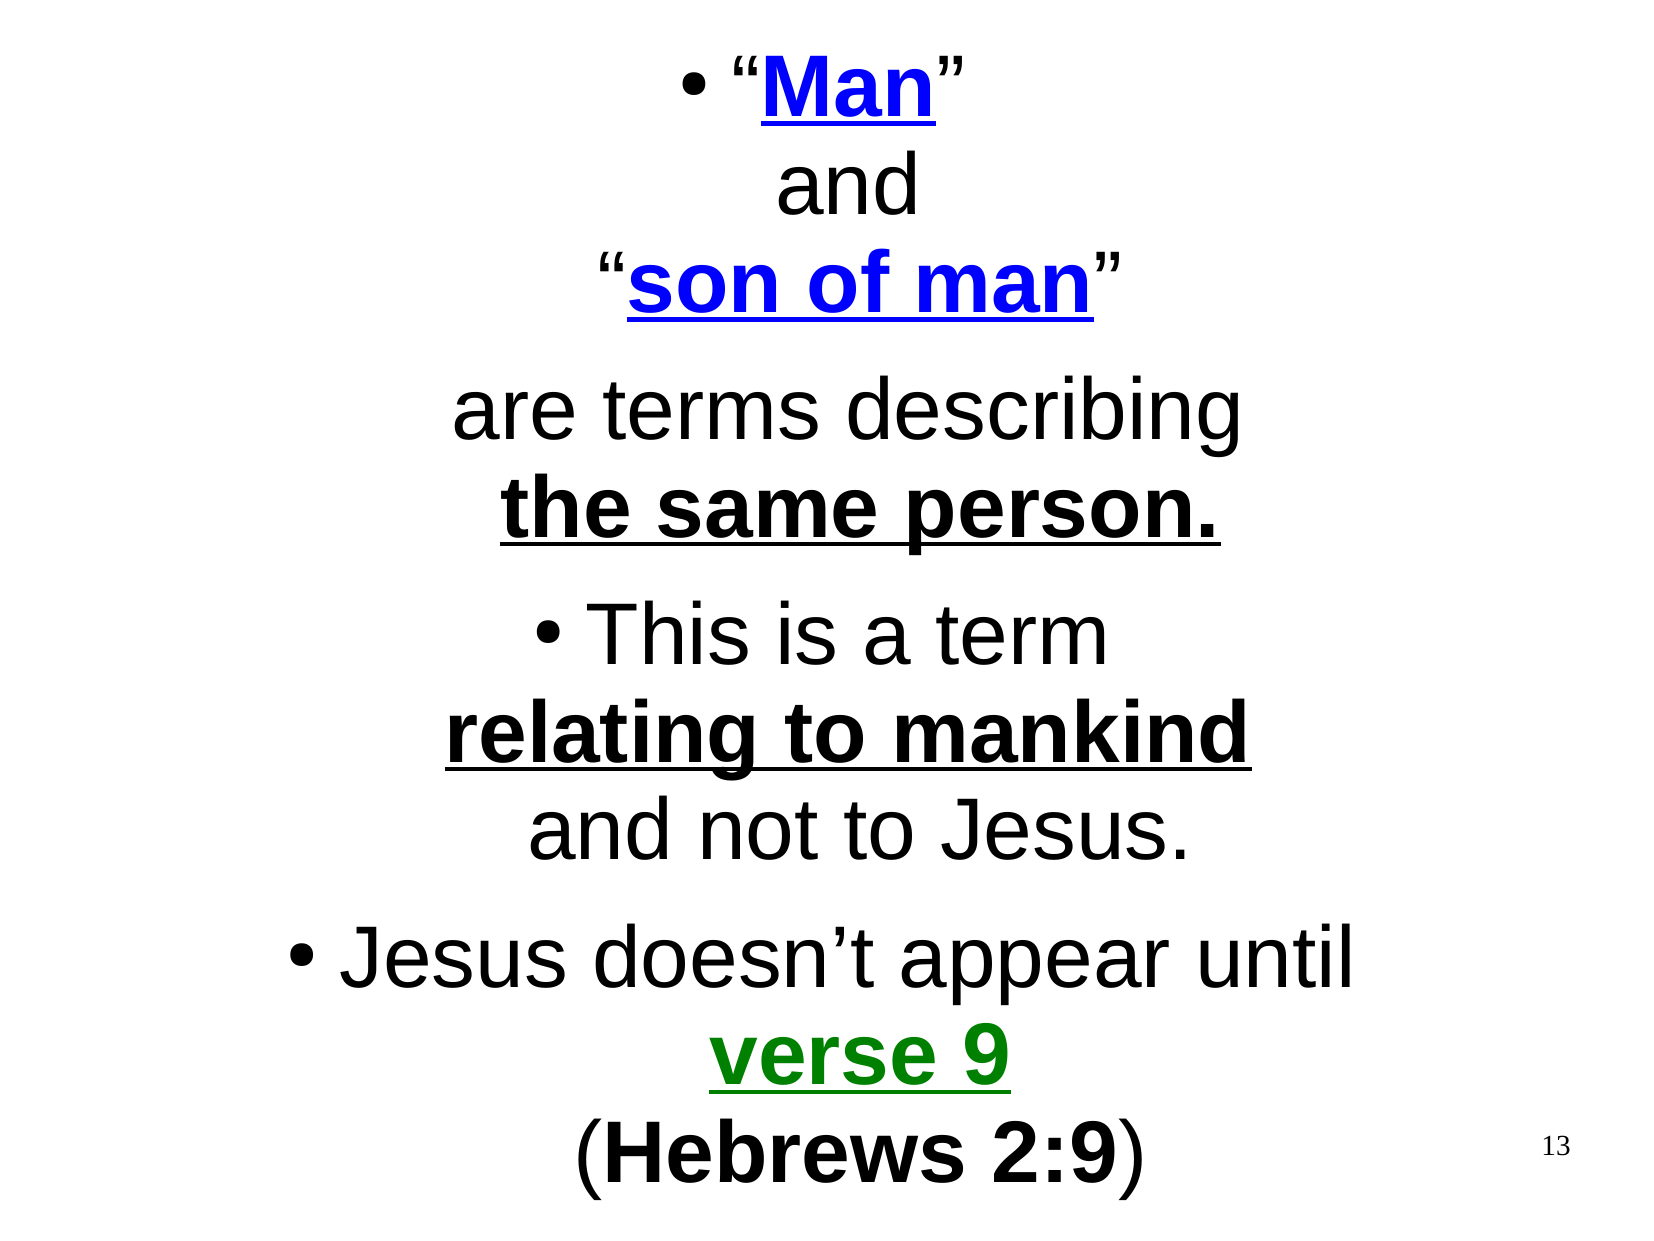

# “Man” and “son of man”
are terms describing
the same person.
This is a term
relating to mankind
and not to Jesus.
Jesus doesn’t appear until
verse 9
(Hebrews 2:9)
13